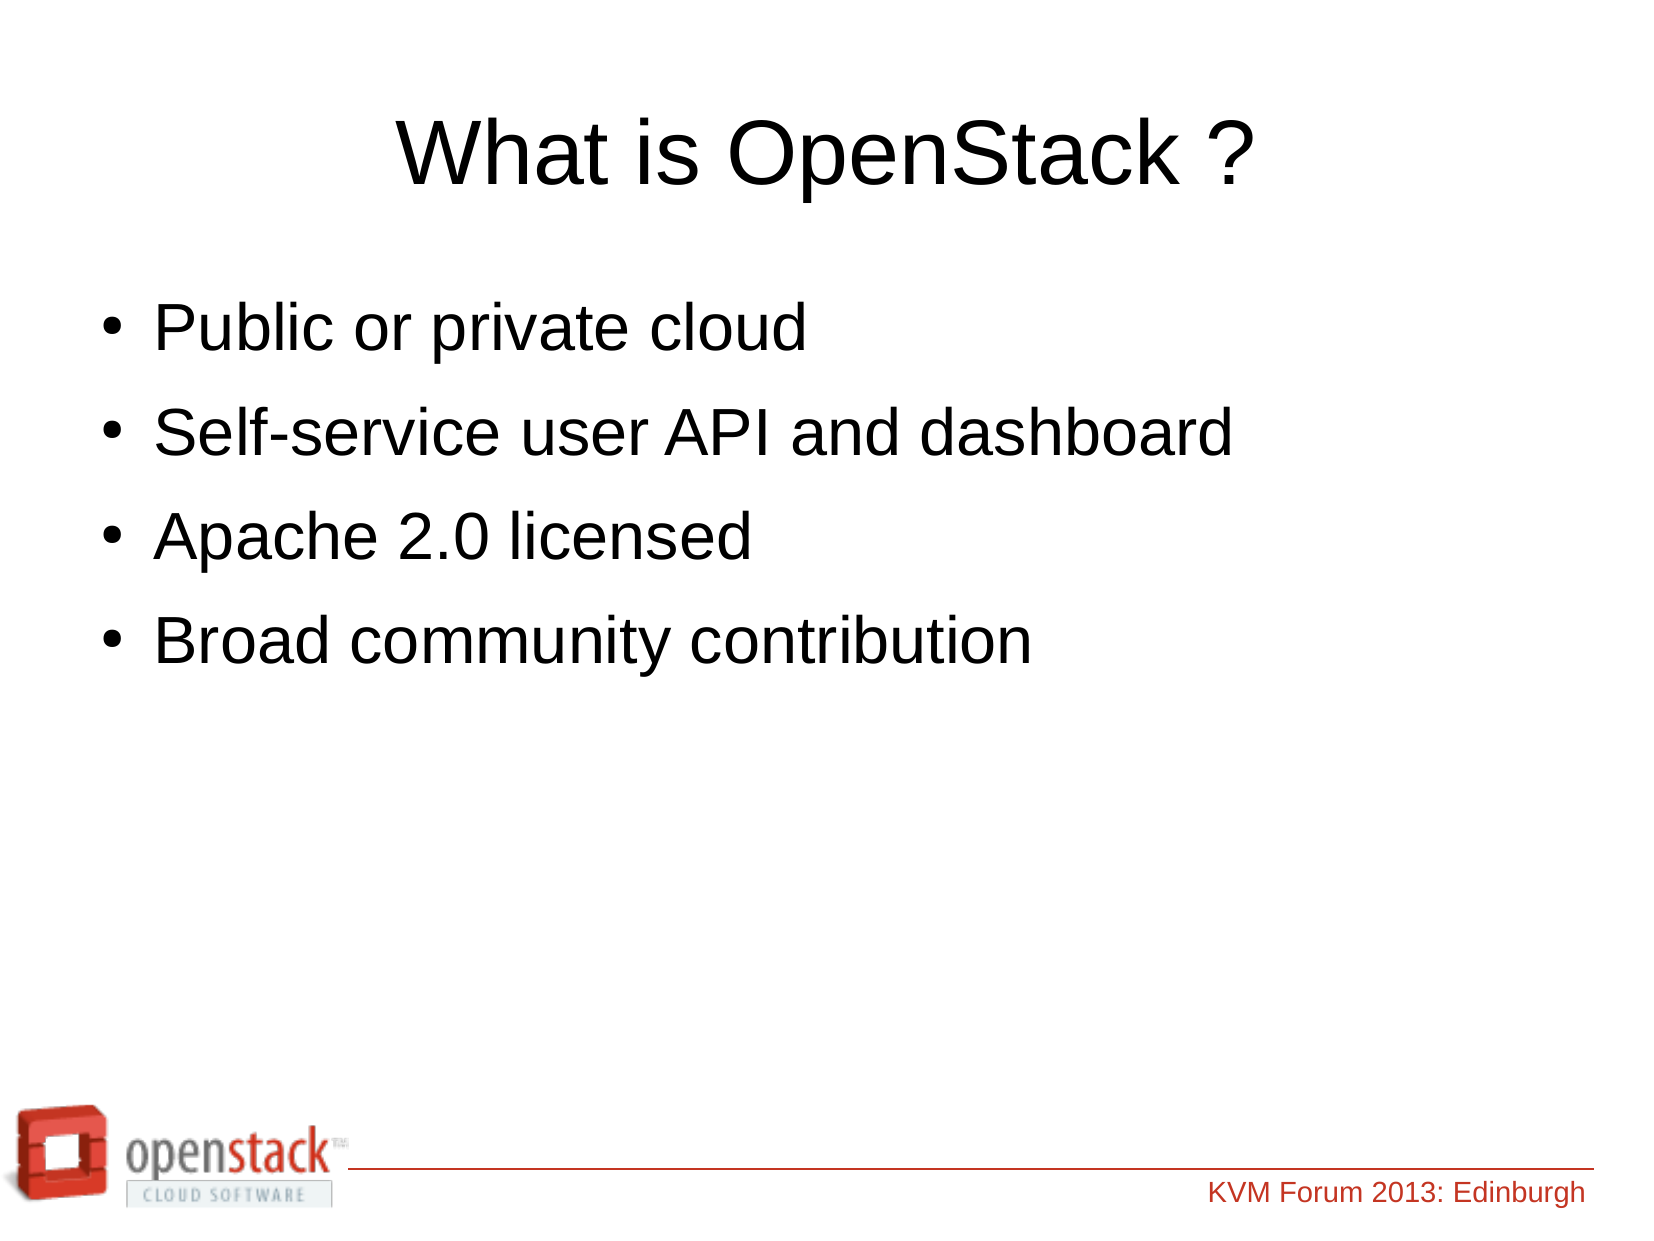

# What is OpenStack ?
Public or private cloud
Self-service user API and dashboard
Apache 2.0 licensed
Broad community contribution